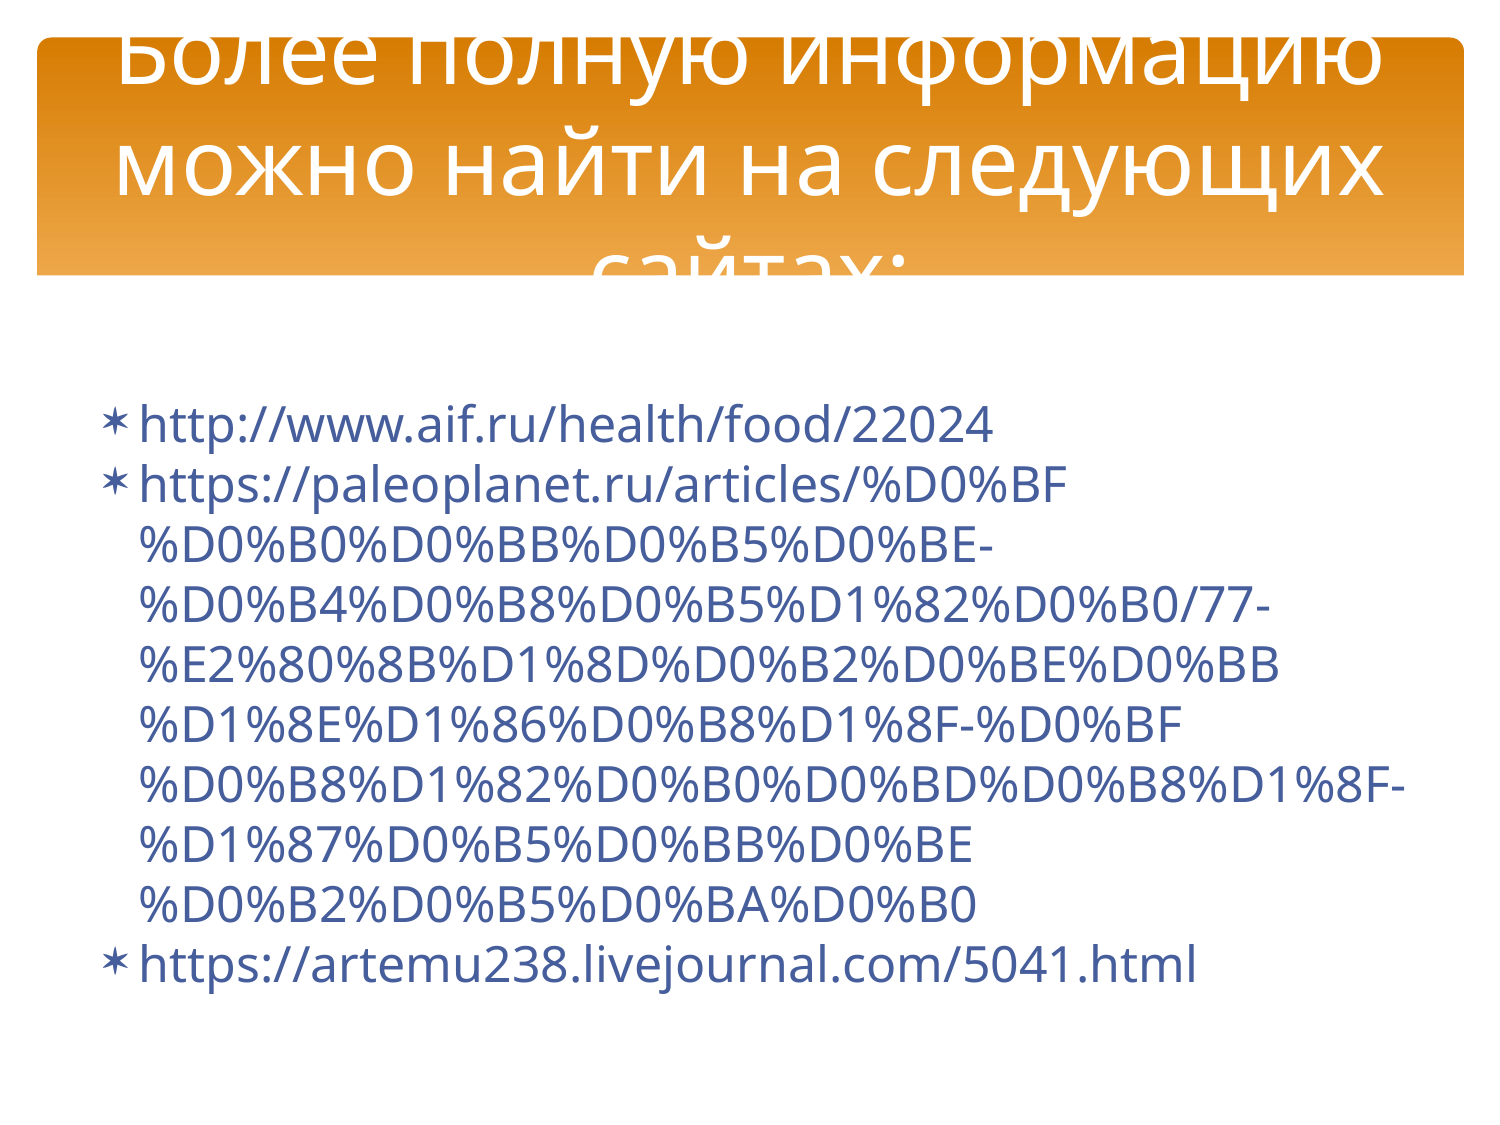

Более полную информацию можно найти на следующих сайтах:
http://www.aif.ru/health/food/22024
https://paleoplanet.ru/articles/%D0%BF%D0%B0%D0%BB%D0%B5%D0%BE-%D0%B4%D0%B8%D0%B5%D1%82%D0%B0/77-%E2%80%8B%D1%8D%D0%B2%D0%BE%D0%BB%D1%8E%D1%86%D0%B8%D1%8F-%D0%BF%D0%B8%D1%82%D0%B0%D0%BD%D0%B8%D1%8F-%D1%87%D0%B5%D0%BB%D0%BE%D0%B2%D0%B5%D0%BA%D0%B0
https://artemu238.livejournal.com/5041.html